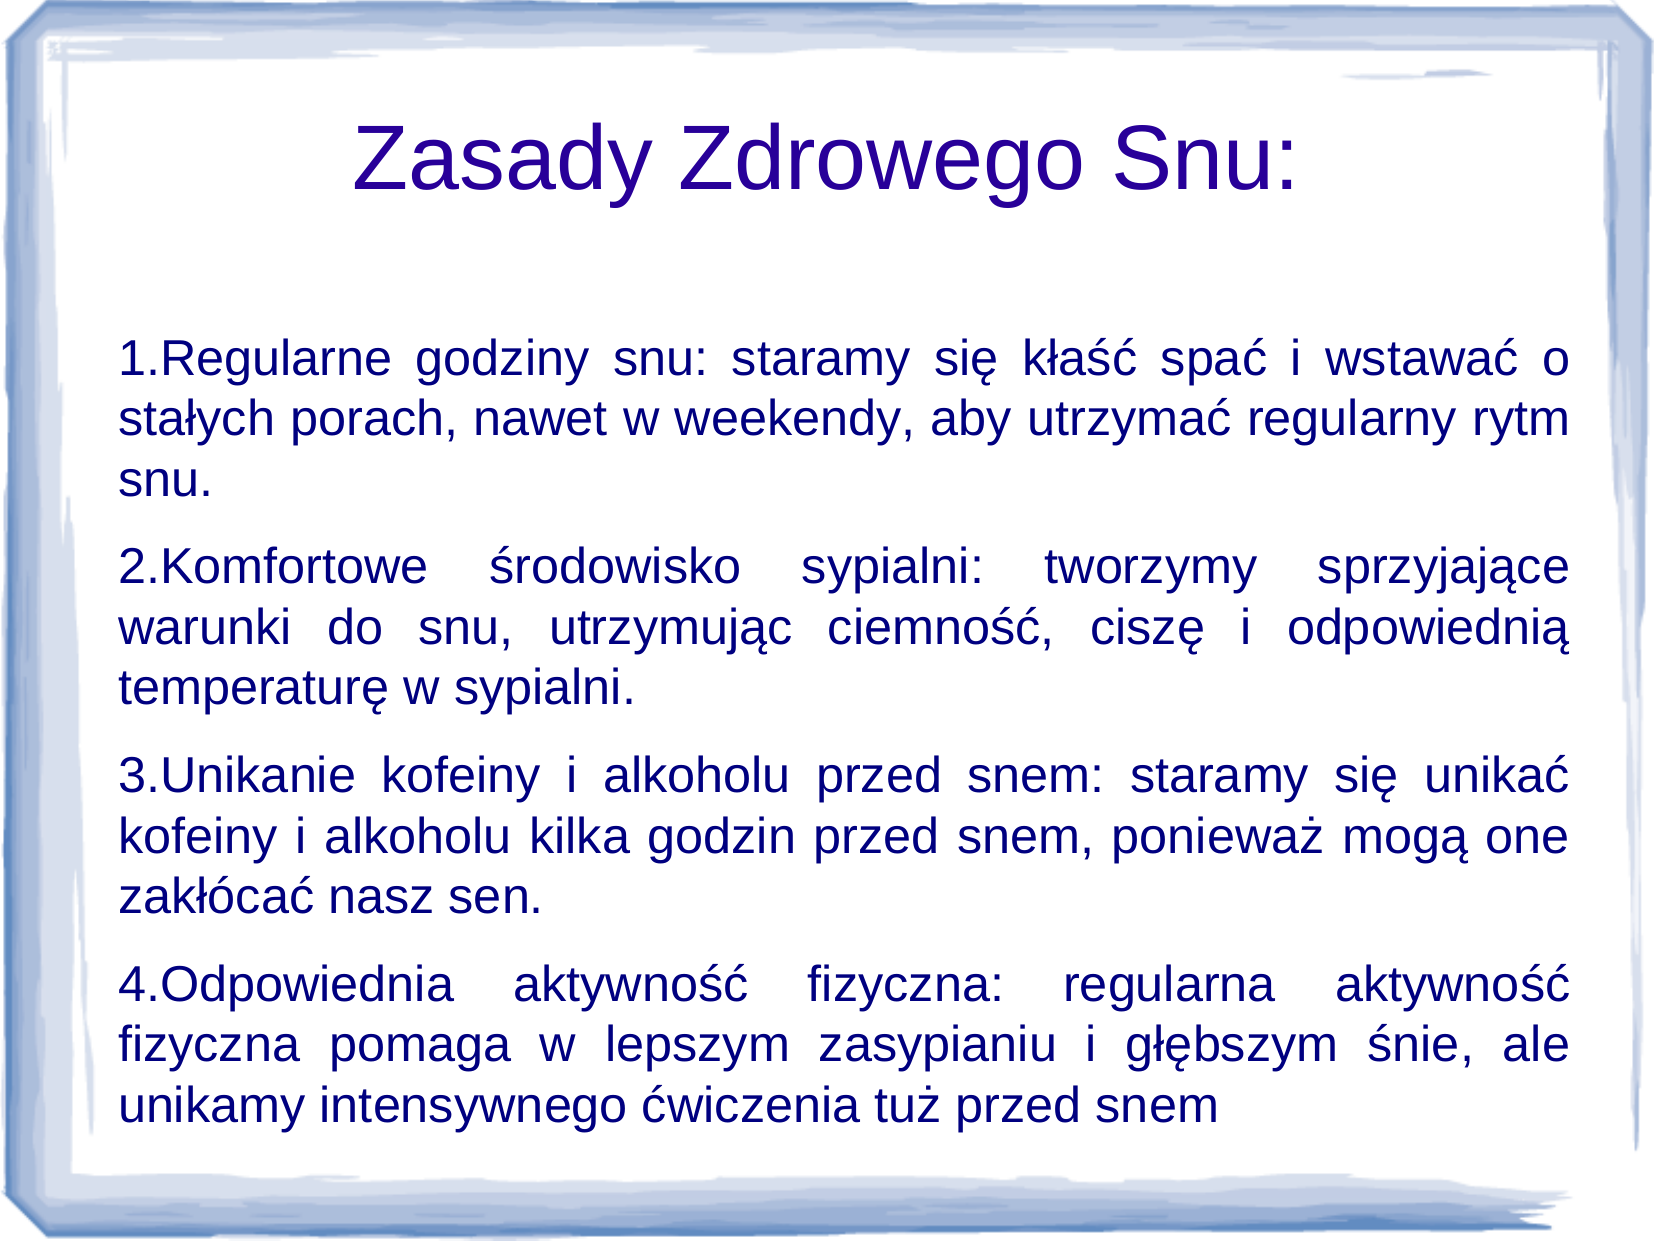

# Zasady Zdrowego Snu:
1.Regularne godziny snu: staramy się kłaść spać i wstawać o stałych porach, nawet w weekendy, aby utrzymać regularny rytm snu.
2.Komfortowe środowisko sypialni: tworzymy sprzyjające warunki do snu, utrzymując ciemność, ciszę i odpowiednią temperaturę w sypialni.
3.Unikanie kofeiny i alkoholu przed snem: staramy się unikać kofeiny i alkoholu kilka godzin przed snem, ponieważ mogą one zakłócać nasz sen.
4.Odpowiednia aktywność fizyczna: regularna aktywność fizyczna pomaga w lepszym zasypianiu i głębszym śnie, ale unikamy intensywnego ćwiczenia tuż przed snem